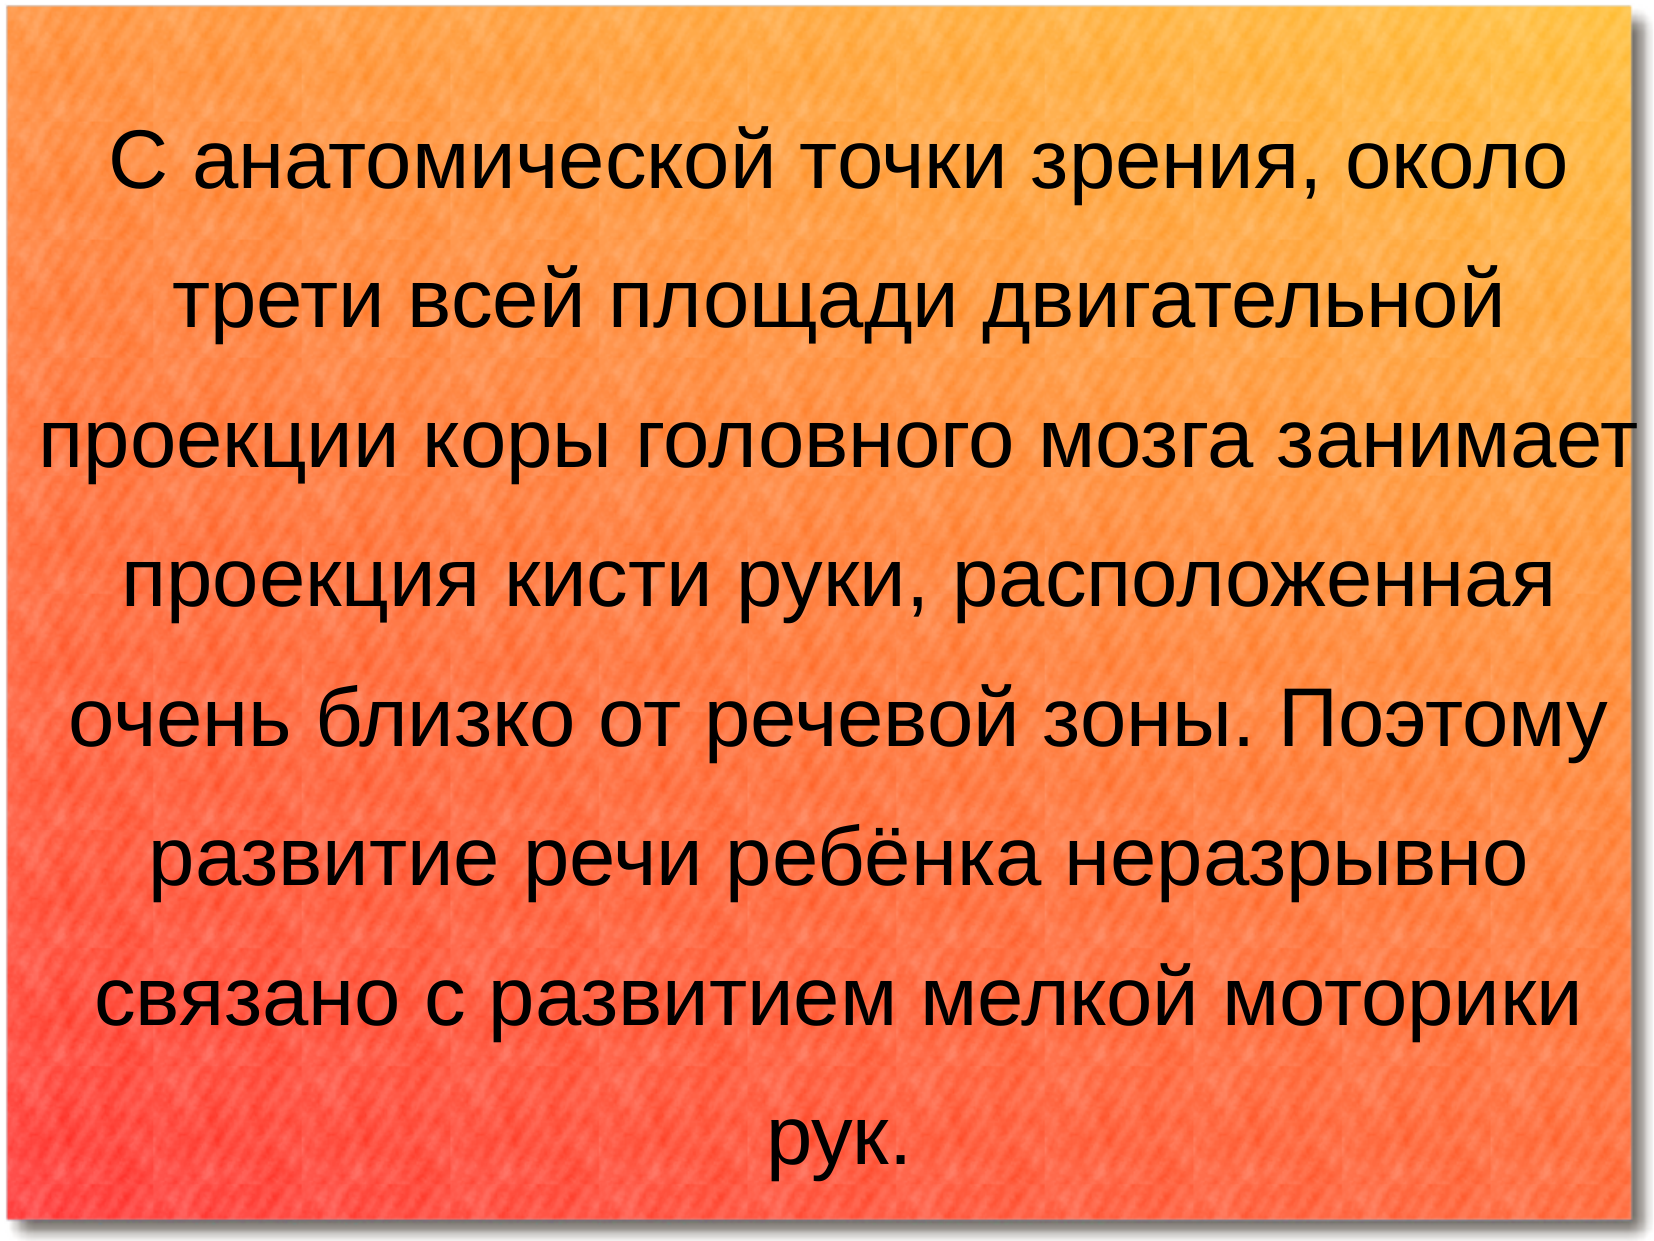

С анатомической точки зрения, около трети всей площади двигательной проекции коры головного мозга занимает проекция кисти руки, расположенная очень близко от речевой зоны. Поэтому развитие речи ребёнка неразрывно связано с развитием мелкой моторики рук.